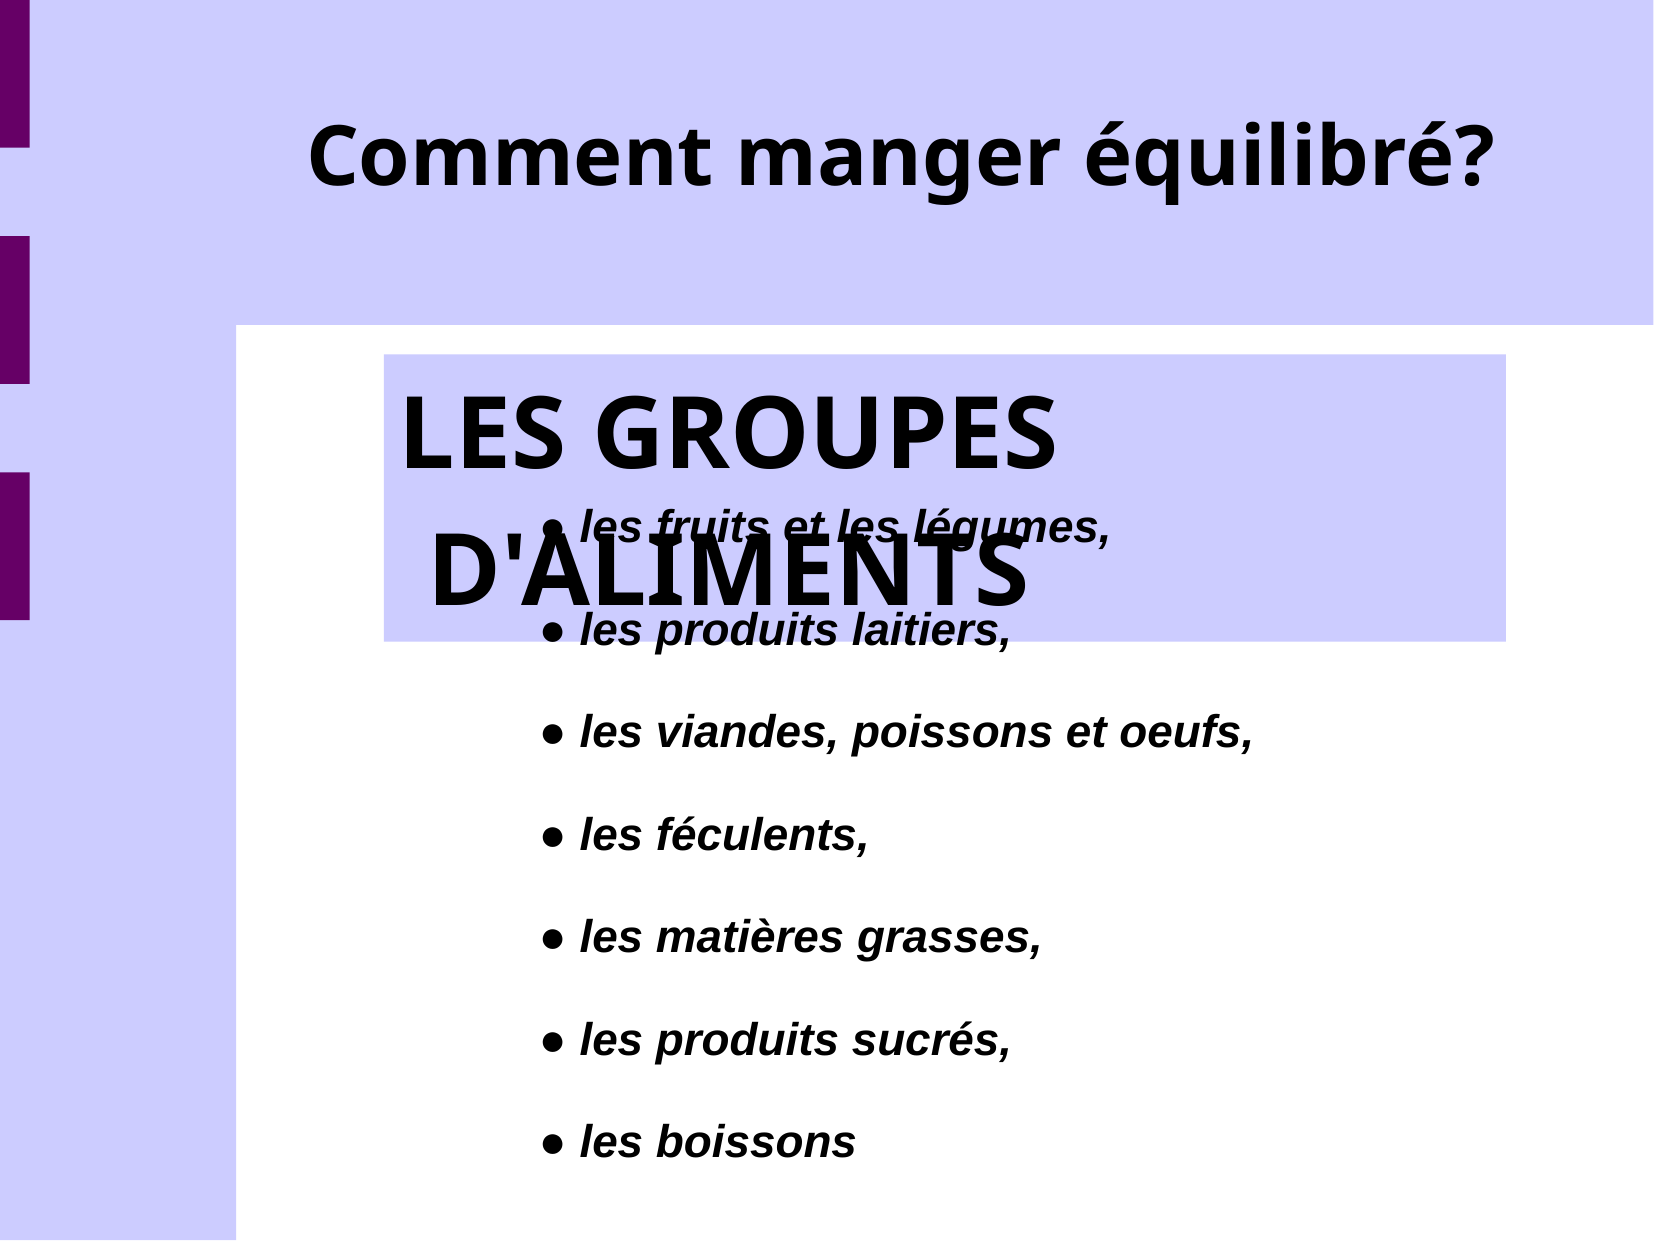

Comment manger équilibré?
LES GROUPES D'ALIMENTS
● les fruits et les légumes,
● les produits laitiers,
● les viandes, poissons et oeufs,
● les féculents,
● les matières grasses,
● les produits sucrés,
● les boissons